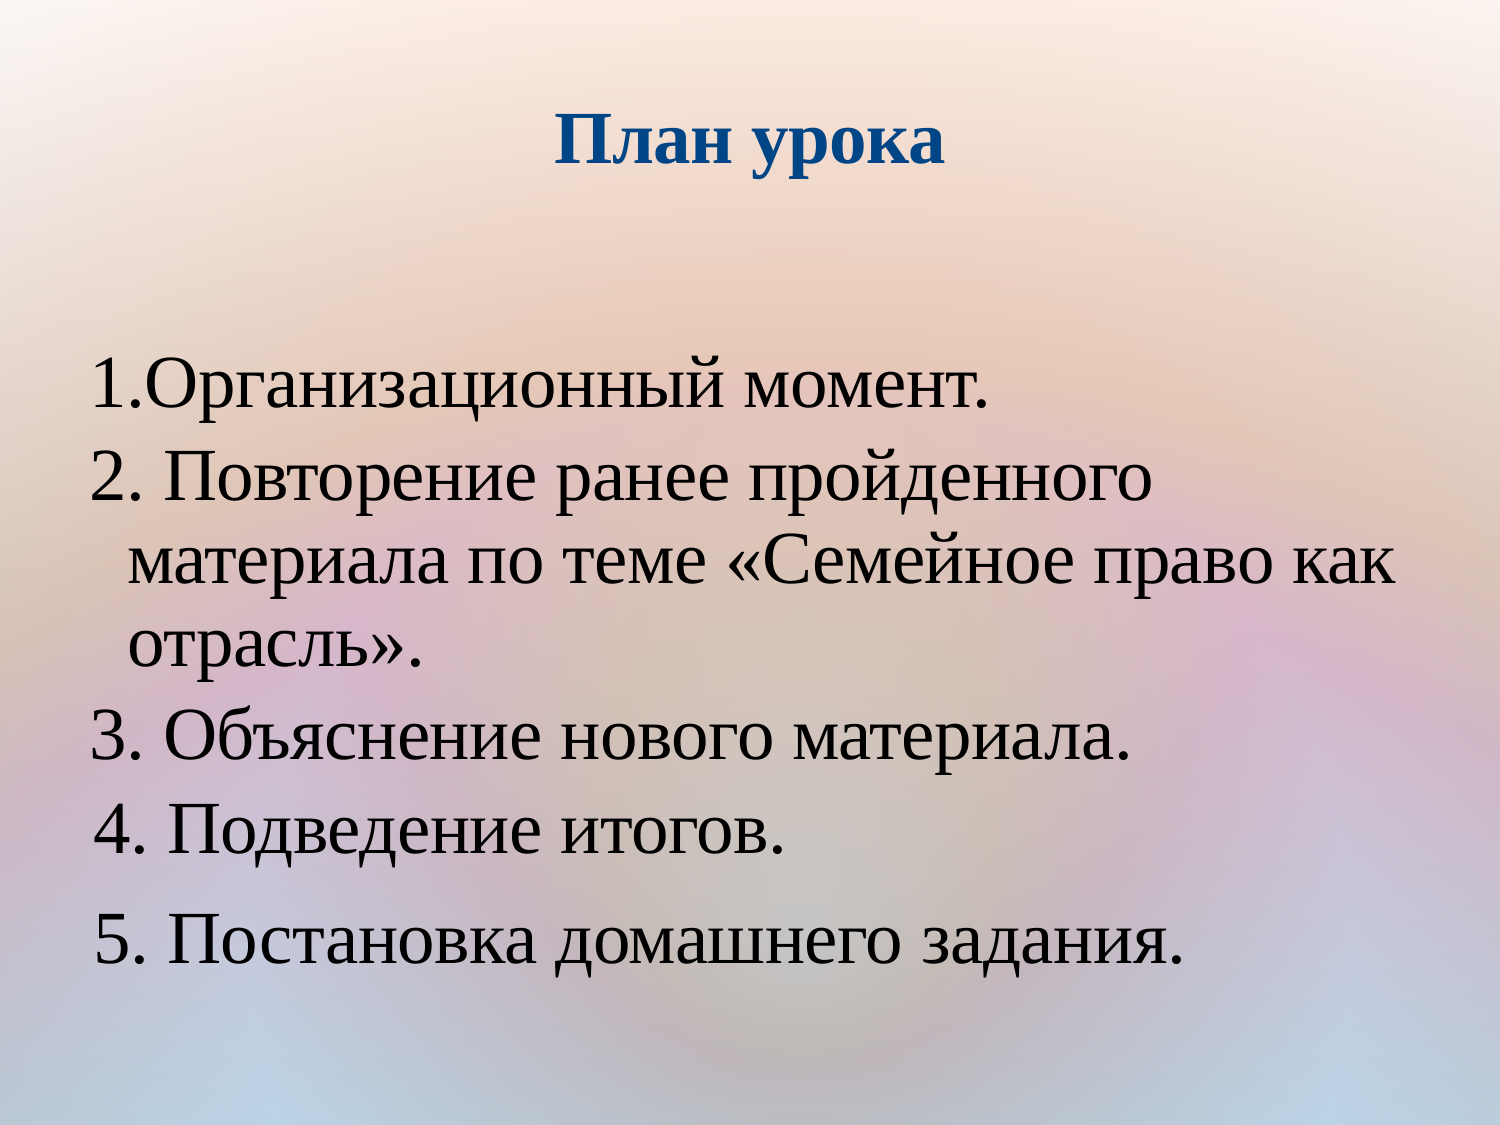

# План урока
1.Организационный момент.
2. Повторение ранее пройденного материала по теме «Семейное право как отрасль».
3. Объяснение нового материала.
 4. Подведение итогов.
 5. Постановка домашнего задания.